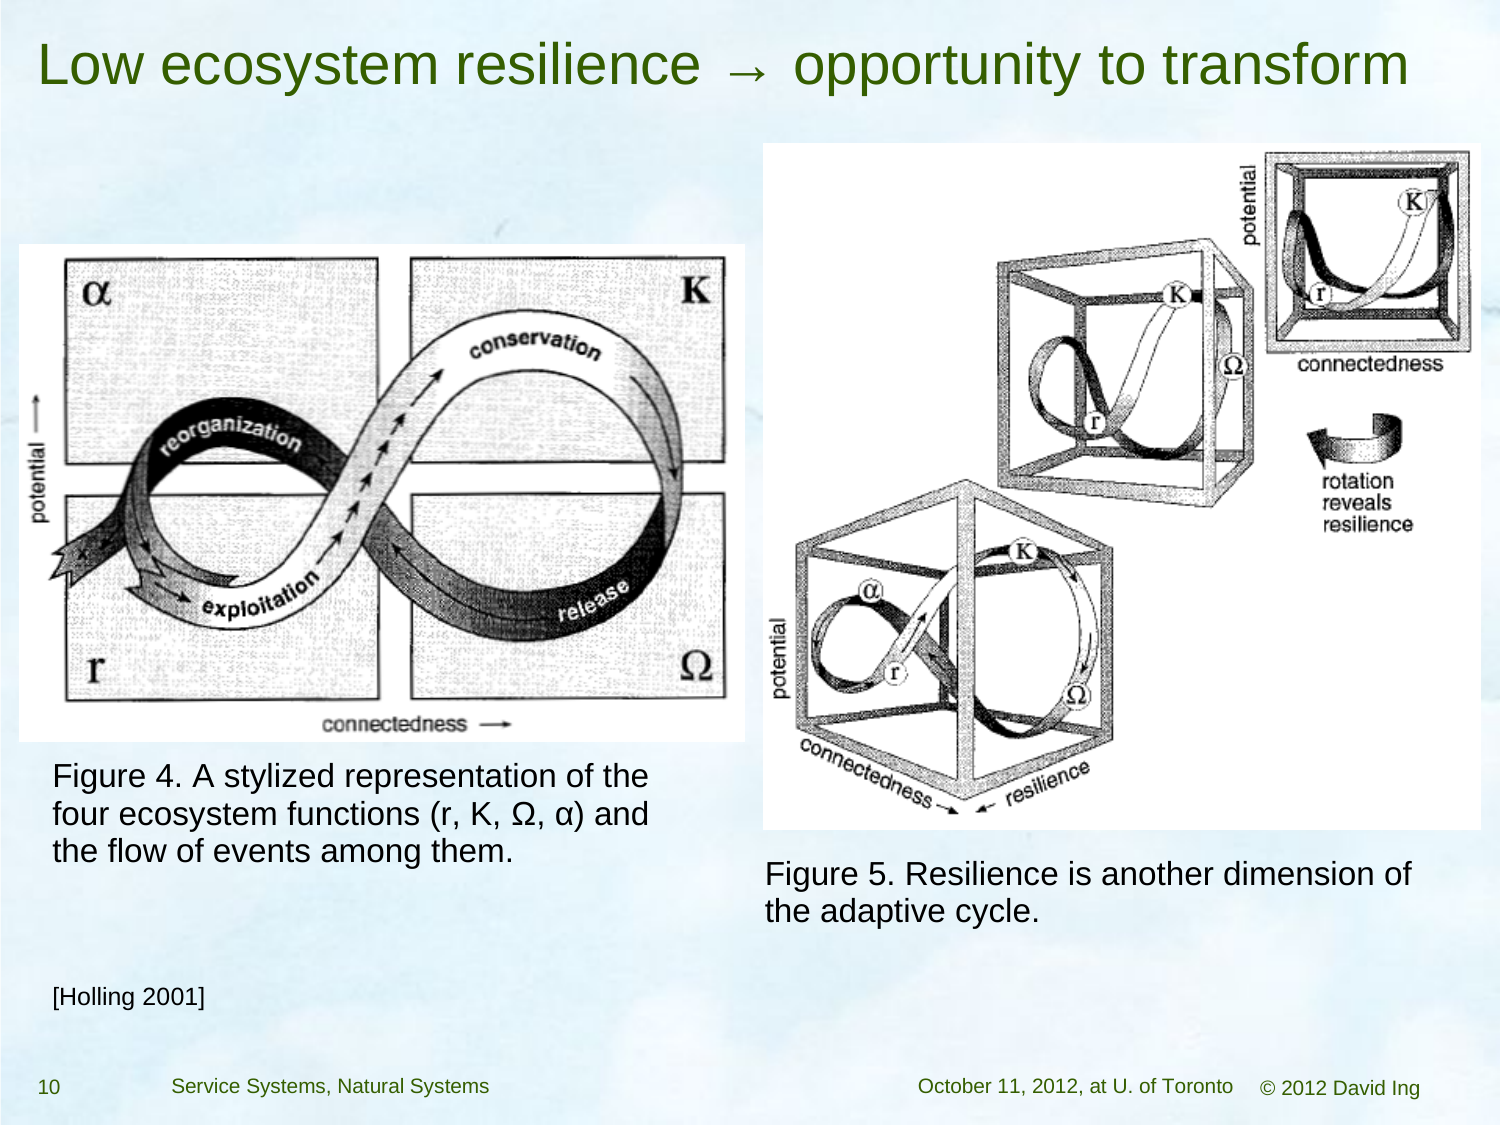

# Low ecosystem resilience → opportunity to transform
Figure 4. A stylized representation of the four ecosystem functions (r, K, Ω, α) and the flow of events among them.
Figure 5. Resilience is another dimension of the adaptive cycle.
[Holling 2001]
Service Systems, Natural Systems
October 11, 2012, at U. of Toronto
10